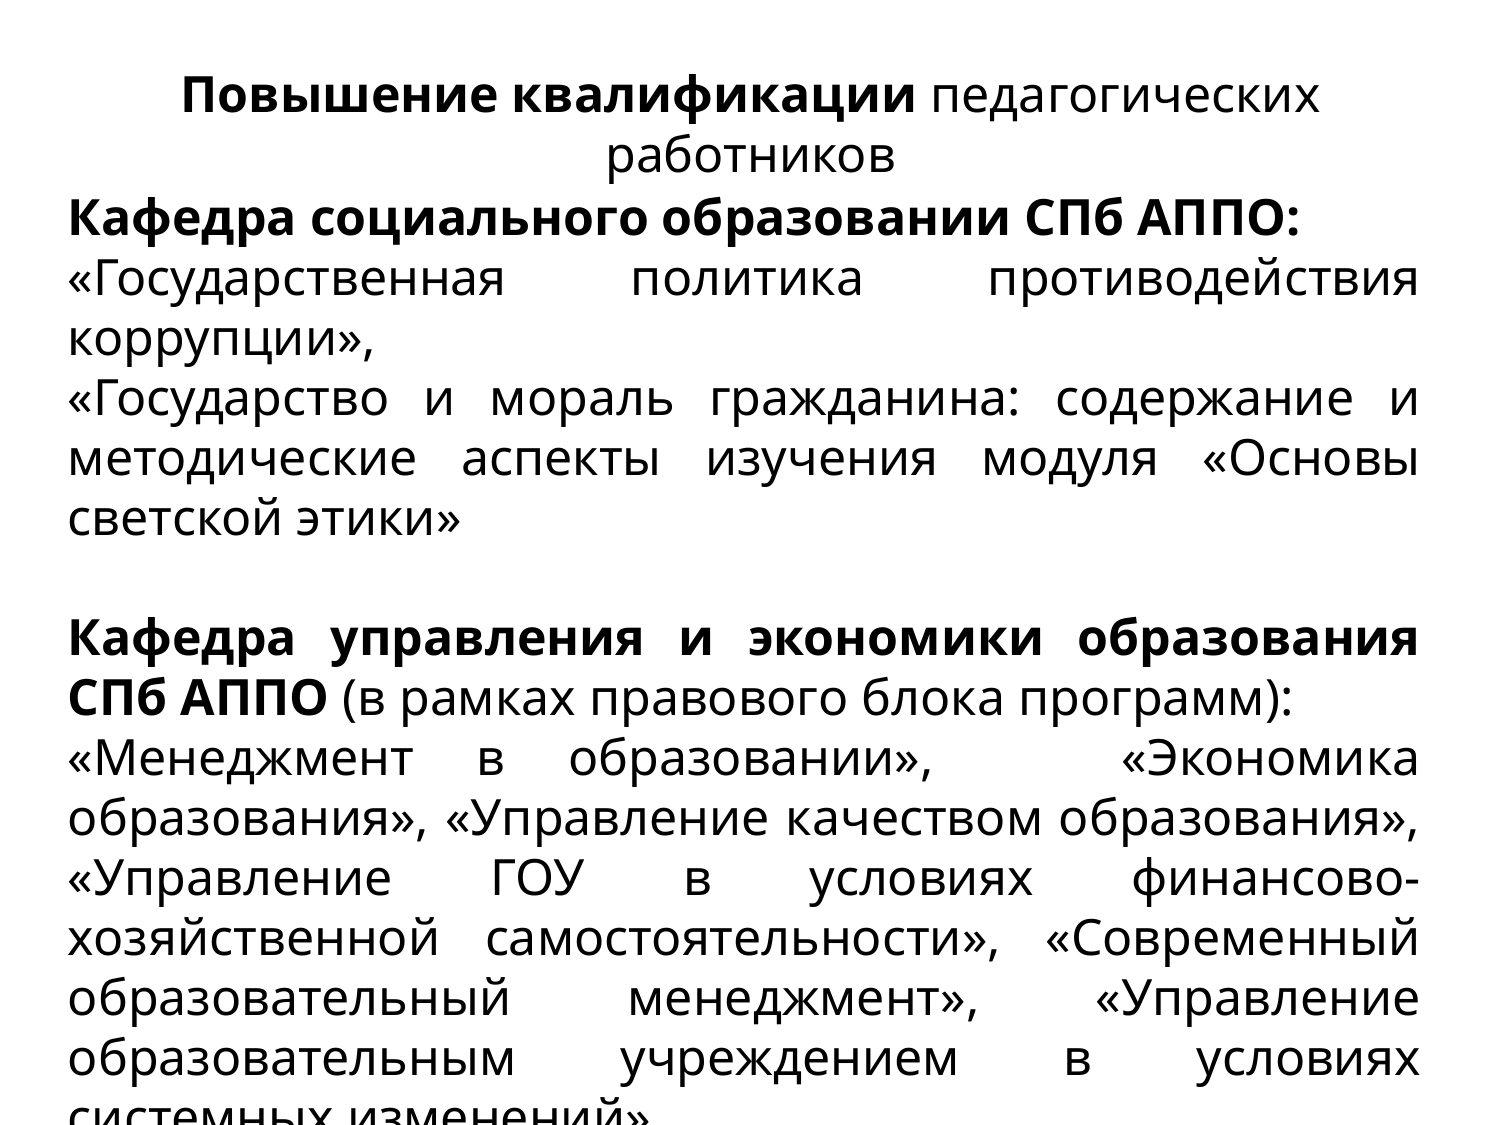

Повышение квалификации педагогических работников
Кафедра социального образовании СПб АППО:
«Государственная политика противодействия коррупции»,
«Государство и мораль гражданина: содержание и методические аспекты изучения модуля «Основы светской этики»
Кафедра управления и экономики образования СПб АППО (в рамках правового блока программ):
«Менеджмент в образовании», «Экономика образования», «Управление качеством образования», «Управление ГОУ в условиях финансово-хозяйственной самостоятельности», «Современный образовательный менеджмент», «Управление образовательным учреждением в условиях системных изменений»